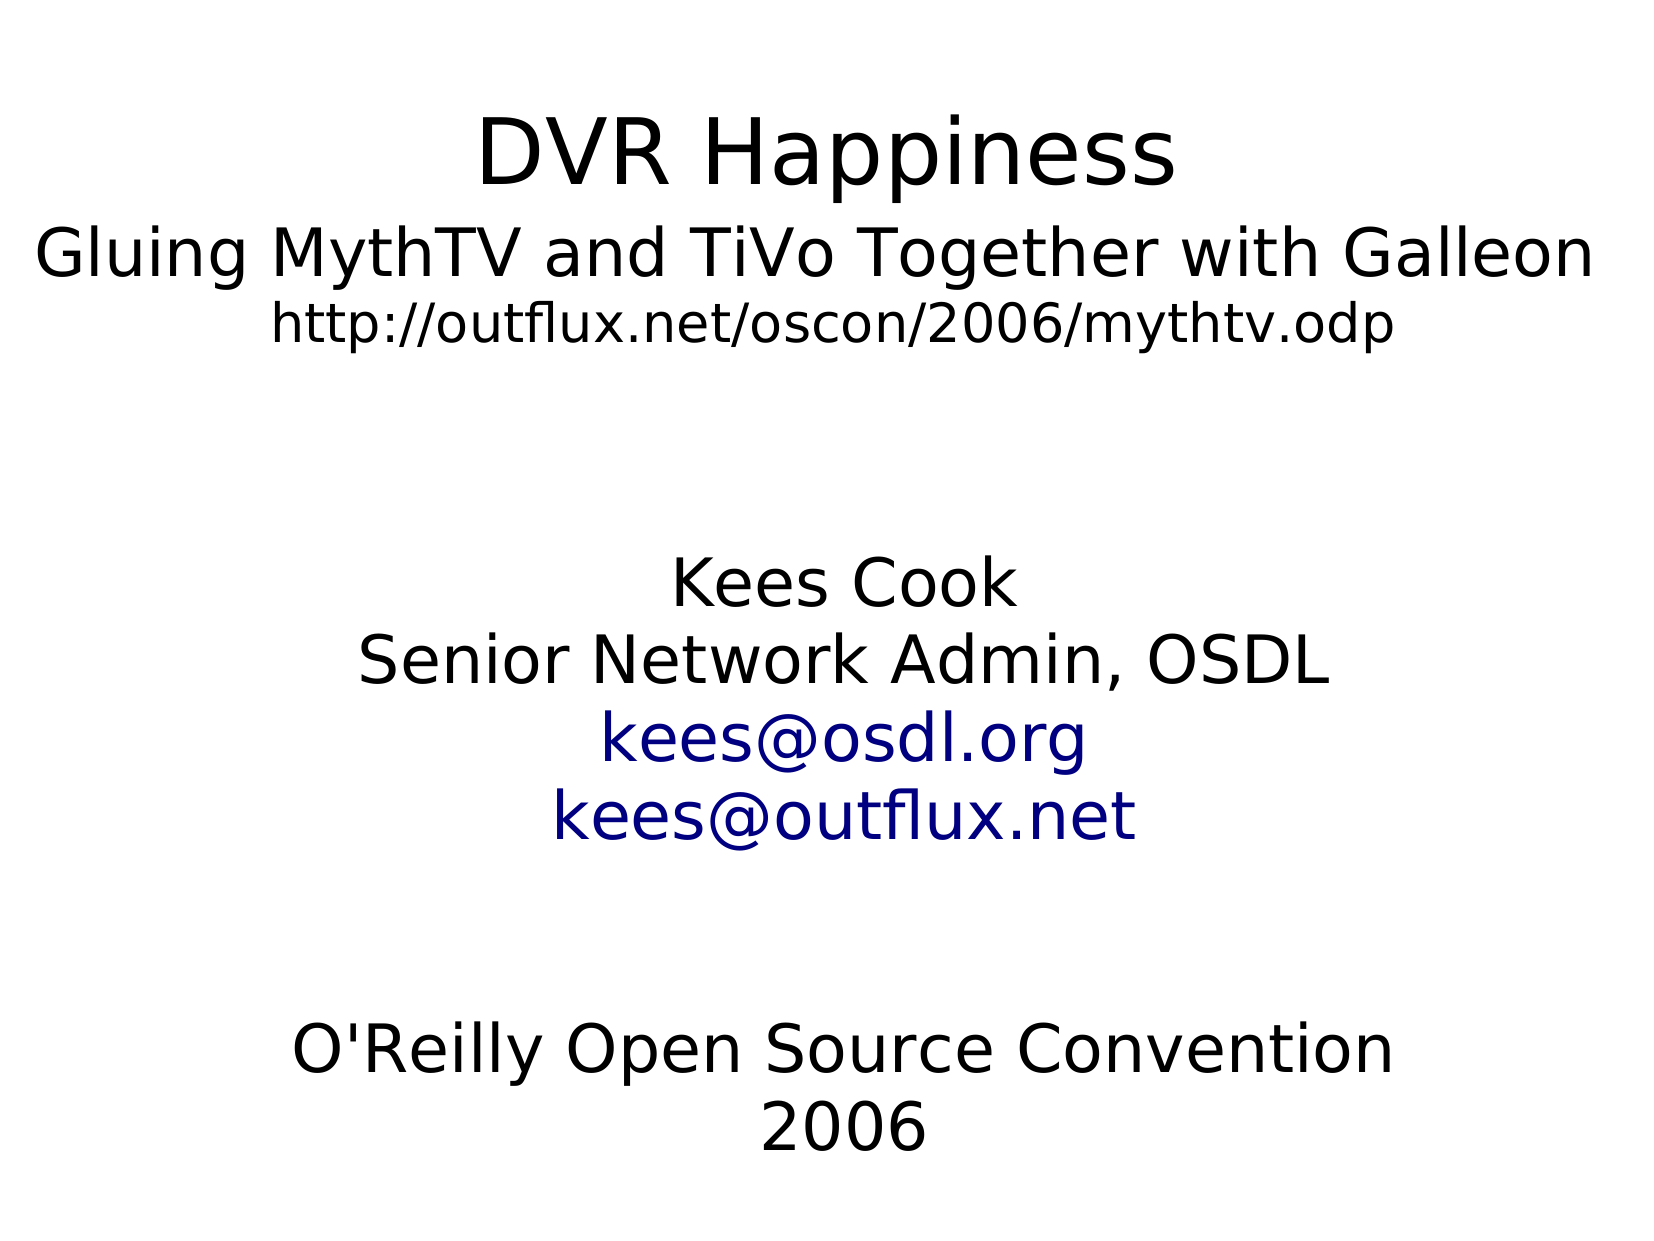

# DVR Happiness
Gluing MythTV and TiVo Together with Galleon
http://outflux.net/oscon/2006/mythtv.odp
Kees Cook
Senior Network Admin, OSDL
kees@osdl.org
kees@outflux.net
O'Reilly Open Source Convention
2006